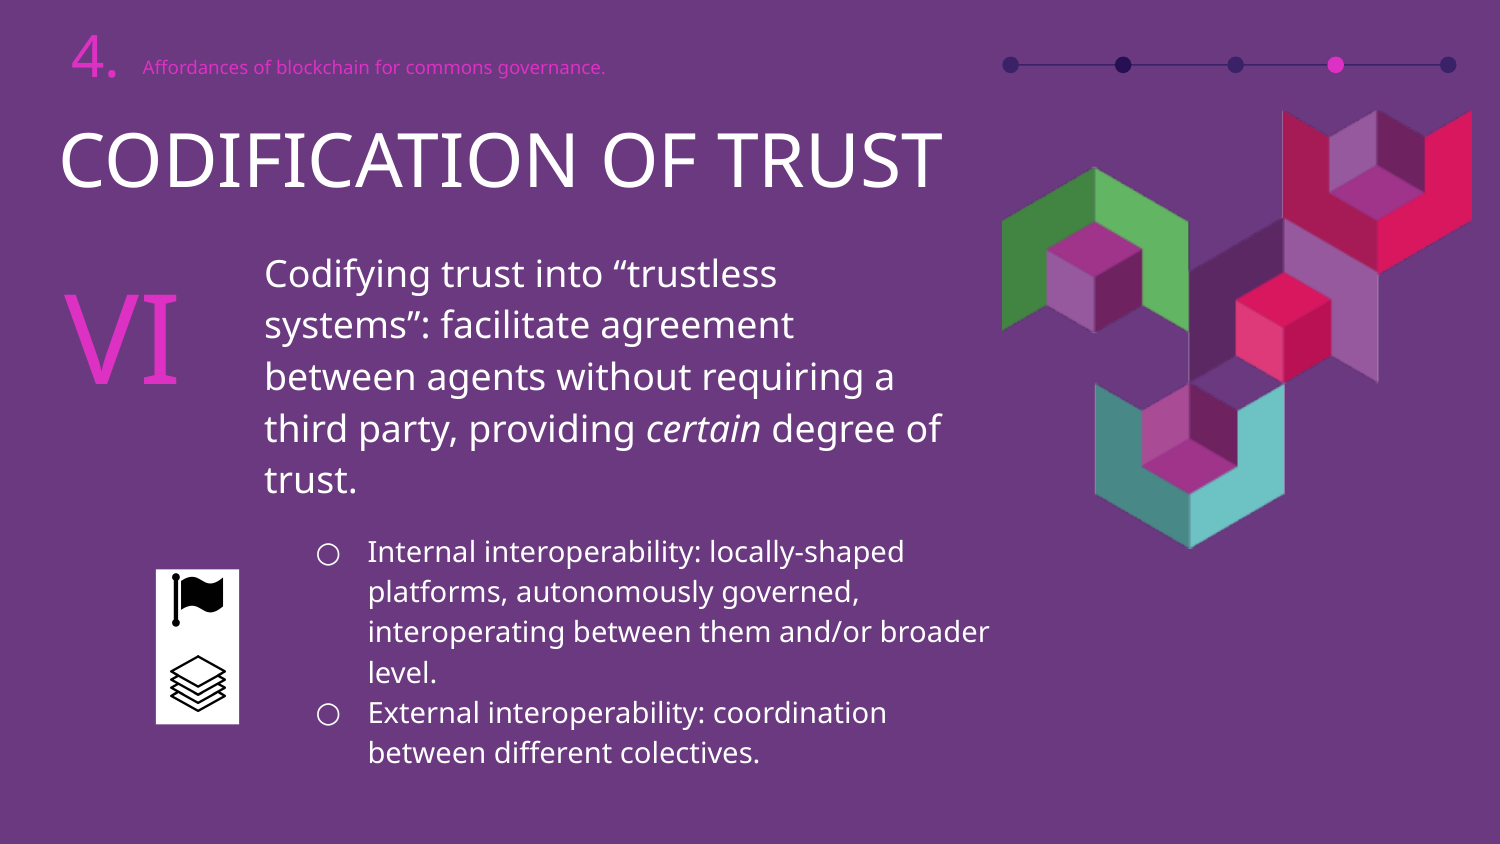

4.
Affordances of blockchain for commons governance.
CODIFICATION OF TRUST
# Codifying trust into “trustless systems”: facilitate agreement between agents without requiring a third party, providing certain degree of trust.
VI
Internal interoperability: locally-shaped platforms, autonomously governed, interoperating between them and/or broader level.
External interoperability: coordination between different colectives.